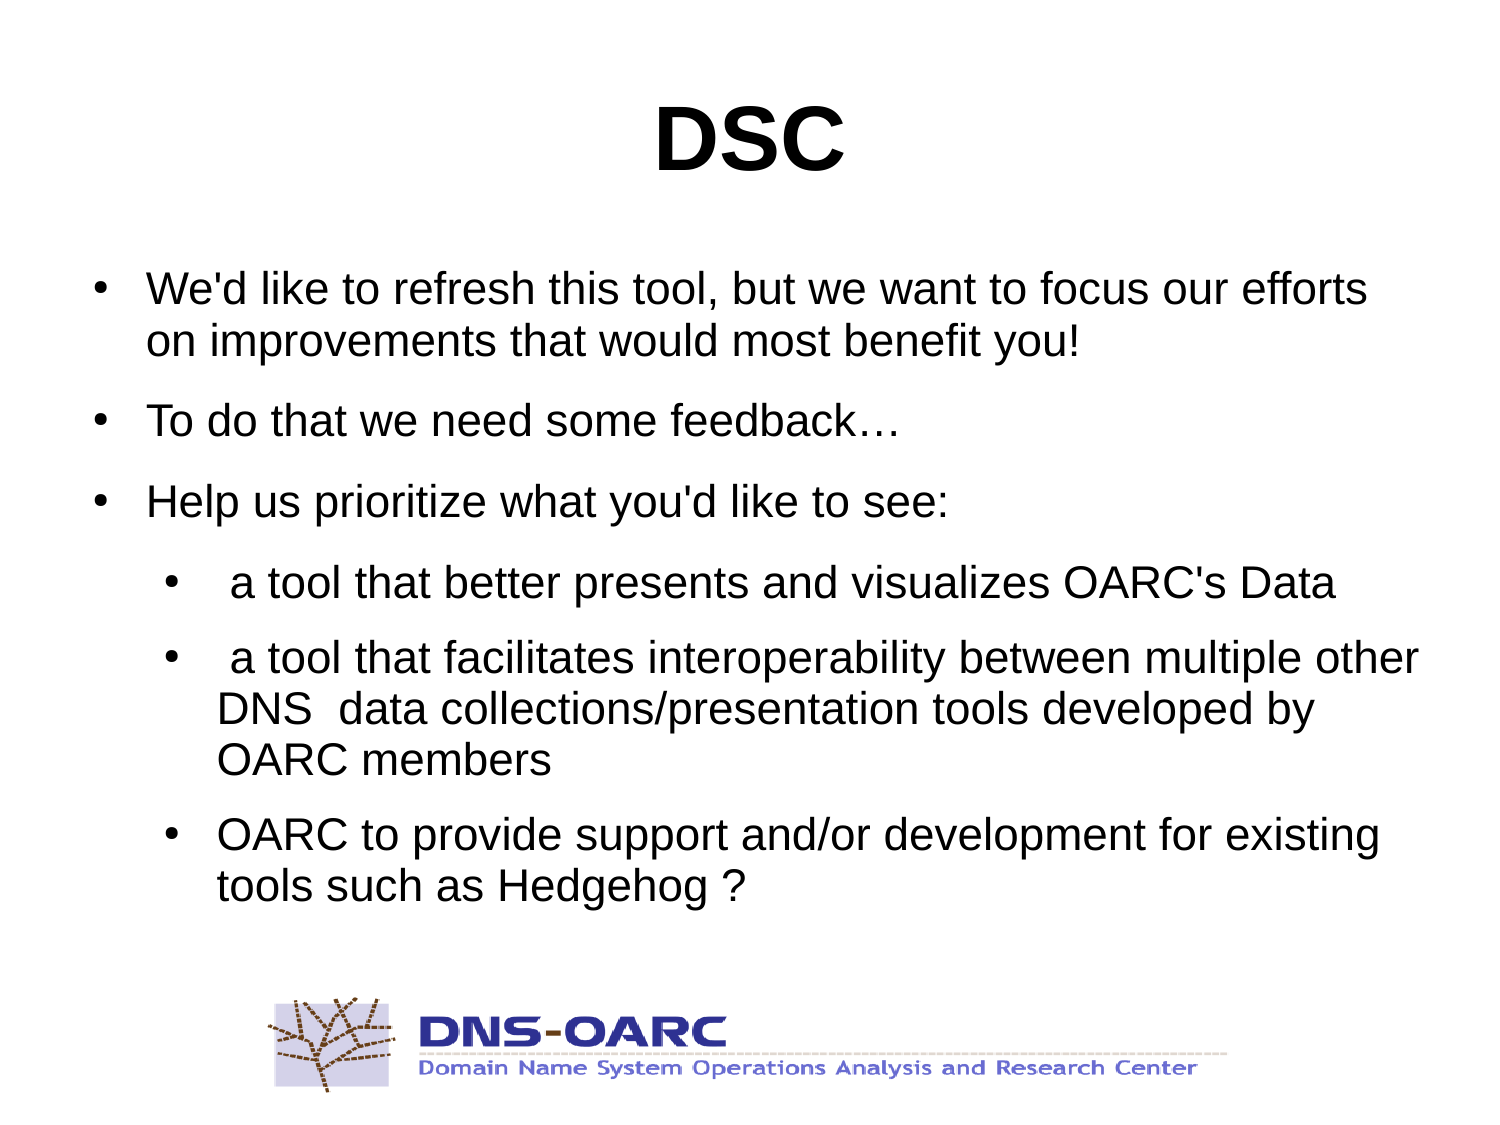

# DSC
We'd like to refresh this tool, but we want to focus our efforts on improvements that would most benefit you!
To do that we need some feedback…
Help us prioritize what you'd like to see:
 a tool that better presents and visualizes OARC's Data
 a tool that facilitates interoperability between multiple other DNS data collections/presentation tools developed by OARC members
OARC to provide support and/or development for existing tools such as Hedgehog ?